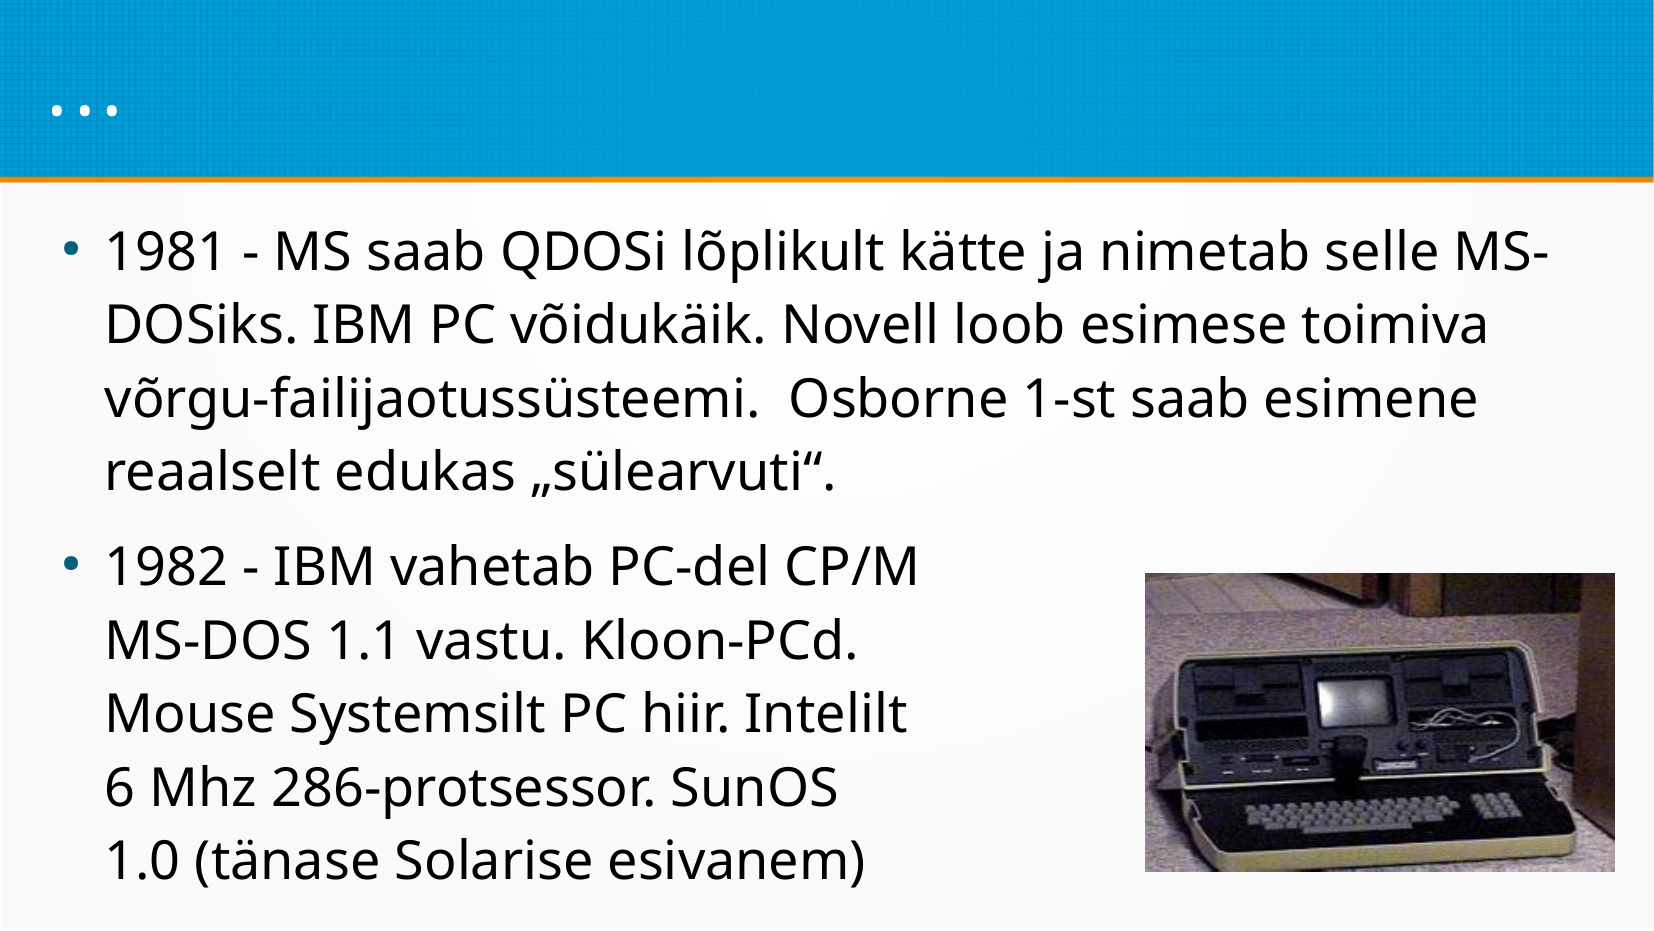

# ...
1981 - MS saab QDOSi lõplikult kätte ja nimetab selle MS-DOSiks. IBM PC võidukäik. Novell loob esimese toimiva võrgu-failijaotussüsteemi. Osborne 1-st saab esimene reaalselt edukas „sülearvuti“.
1982 - IBM vahetab PC-del CP/M
MS-DOS 1.1 vastu. Kloon-PCd.
Mouse Systemsilt PC hiir. Intelilt
6 Mhz 286-protsessor. SunOS
1.0 (tänase Solarise esivanem)